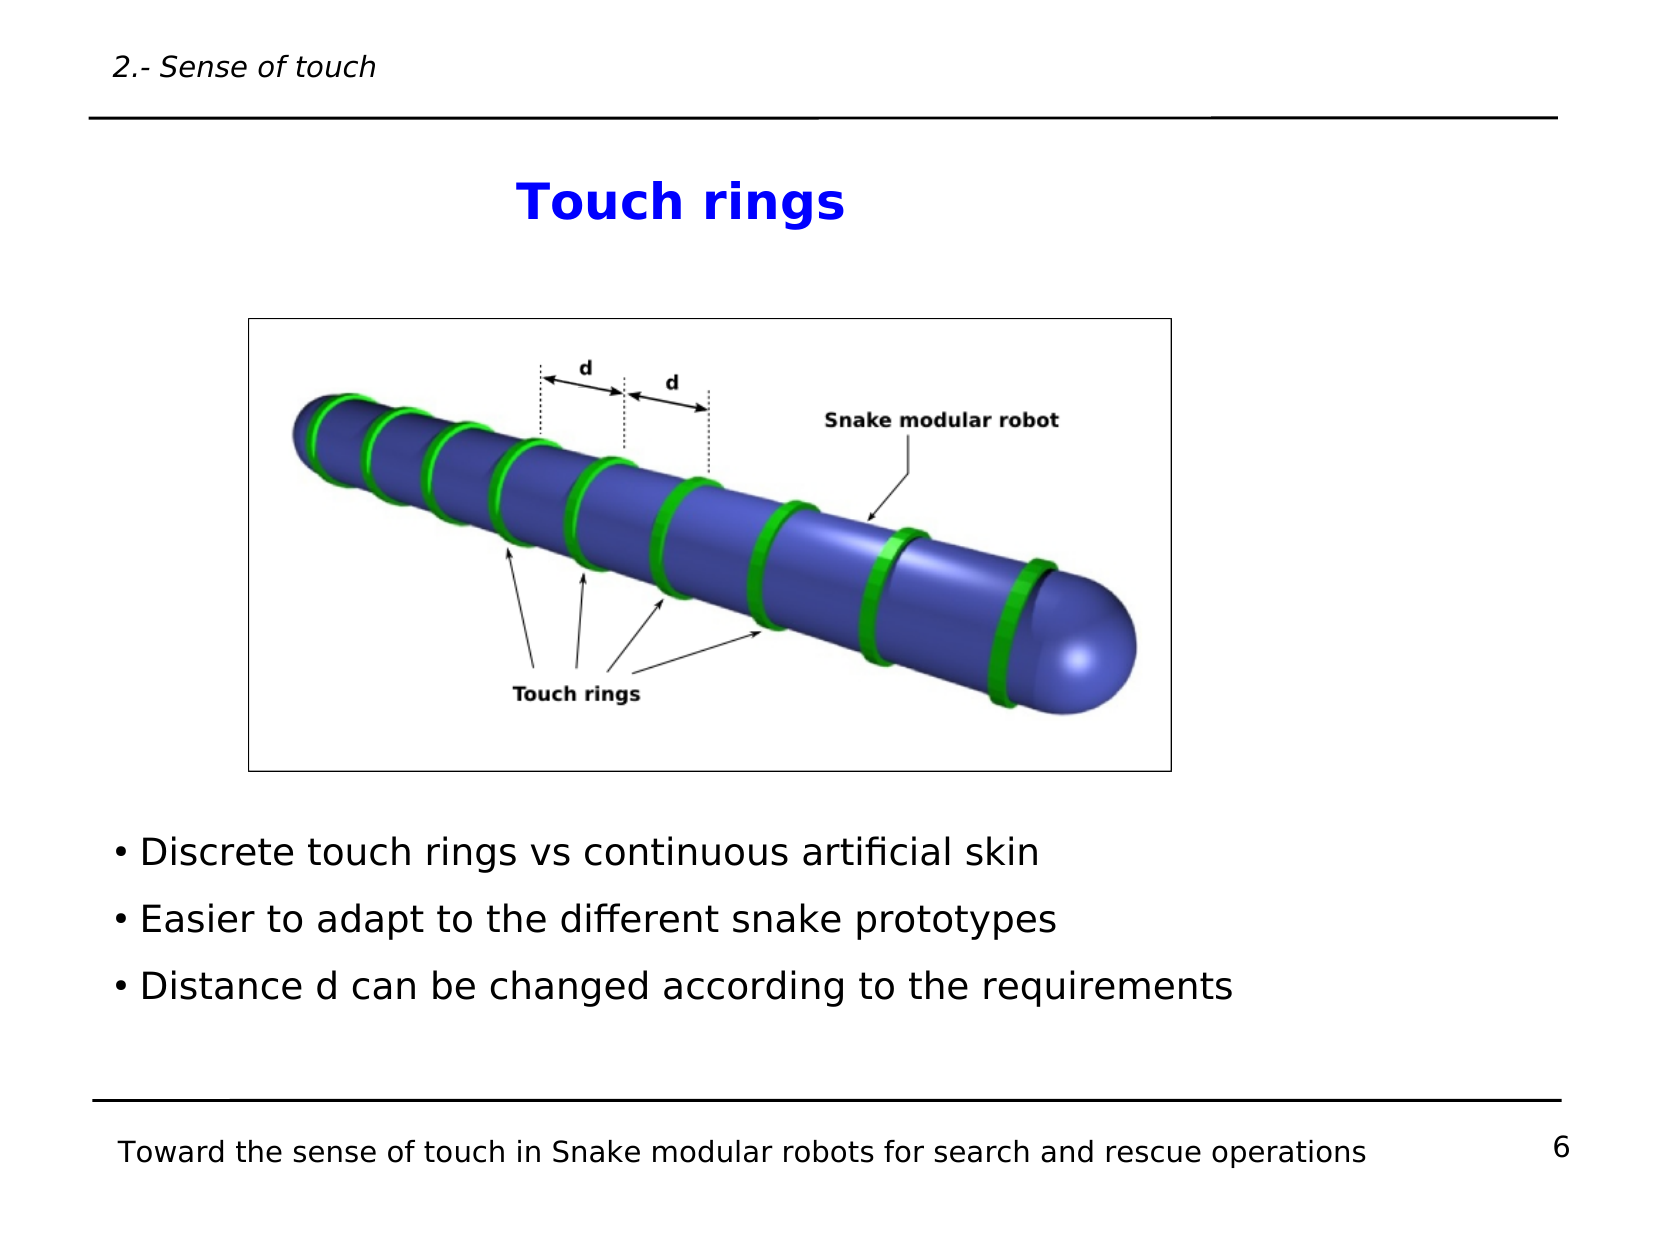

2.- Sense of touch
Touch rings
 Discrete touch rings vs continuous artificial skin
 Easier to adapt to the different snake prototypes
 Distance d can be changed according to the requirements
Toward the sense of touch in Snake modular robots for search and rescue operations
6